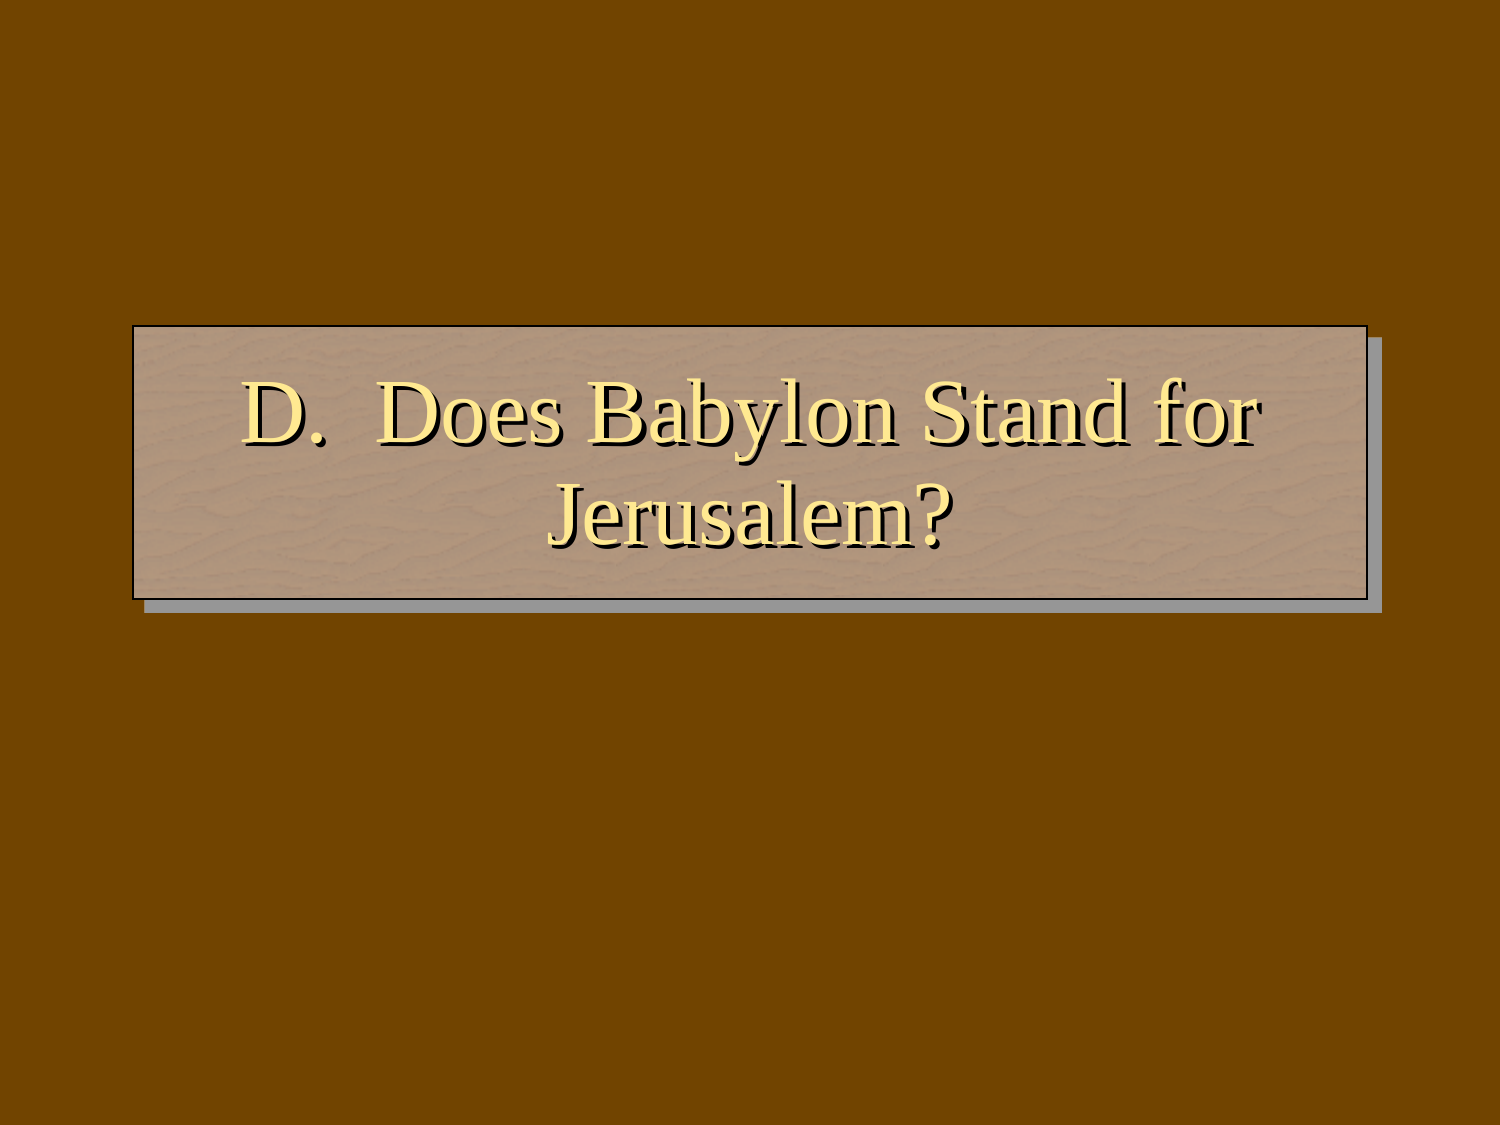

# D. Does Babylon Stand for Jerusalem?